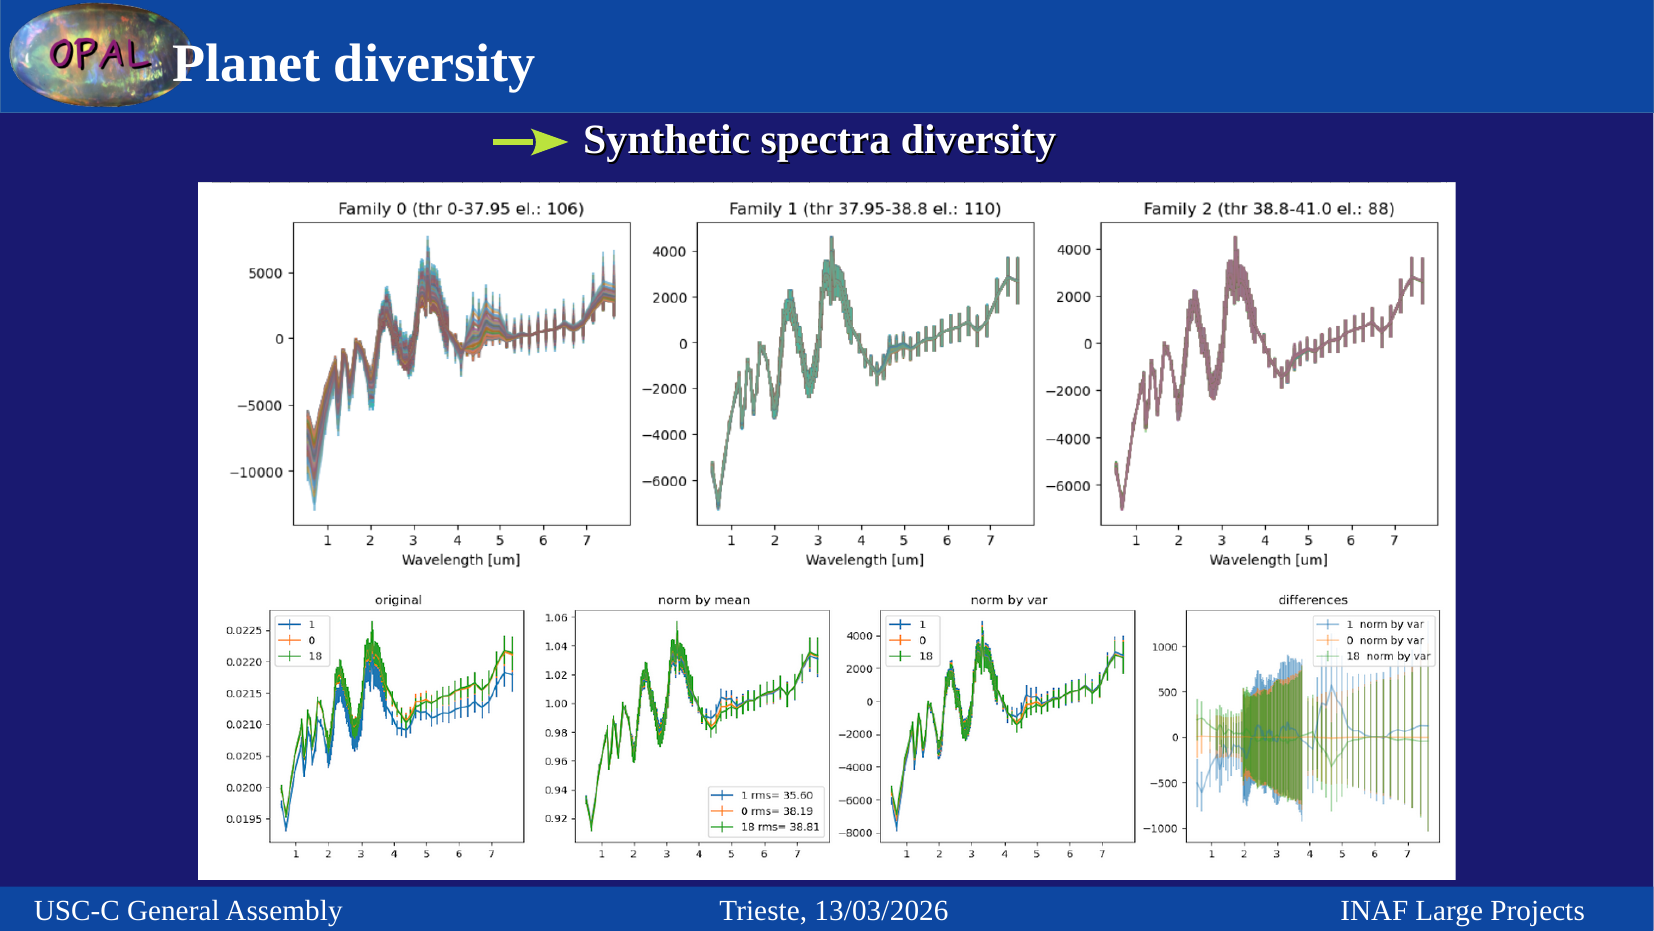

Planet diversity
 Synthetic spectra diversity
USC-C General Assembly Trieste, 13/03/2026 INAF Large Projects